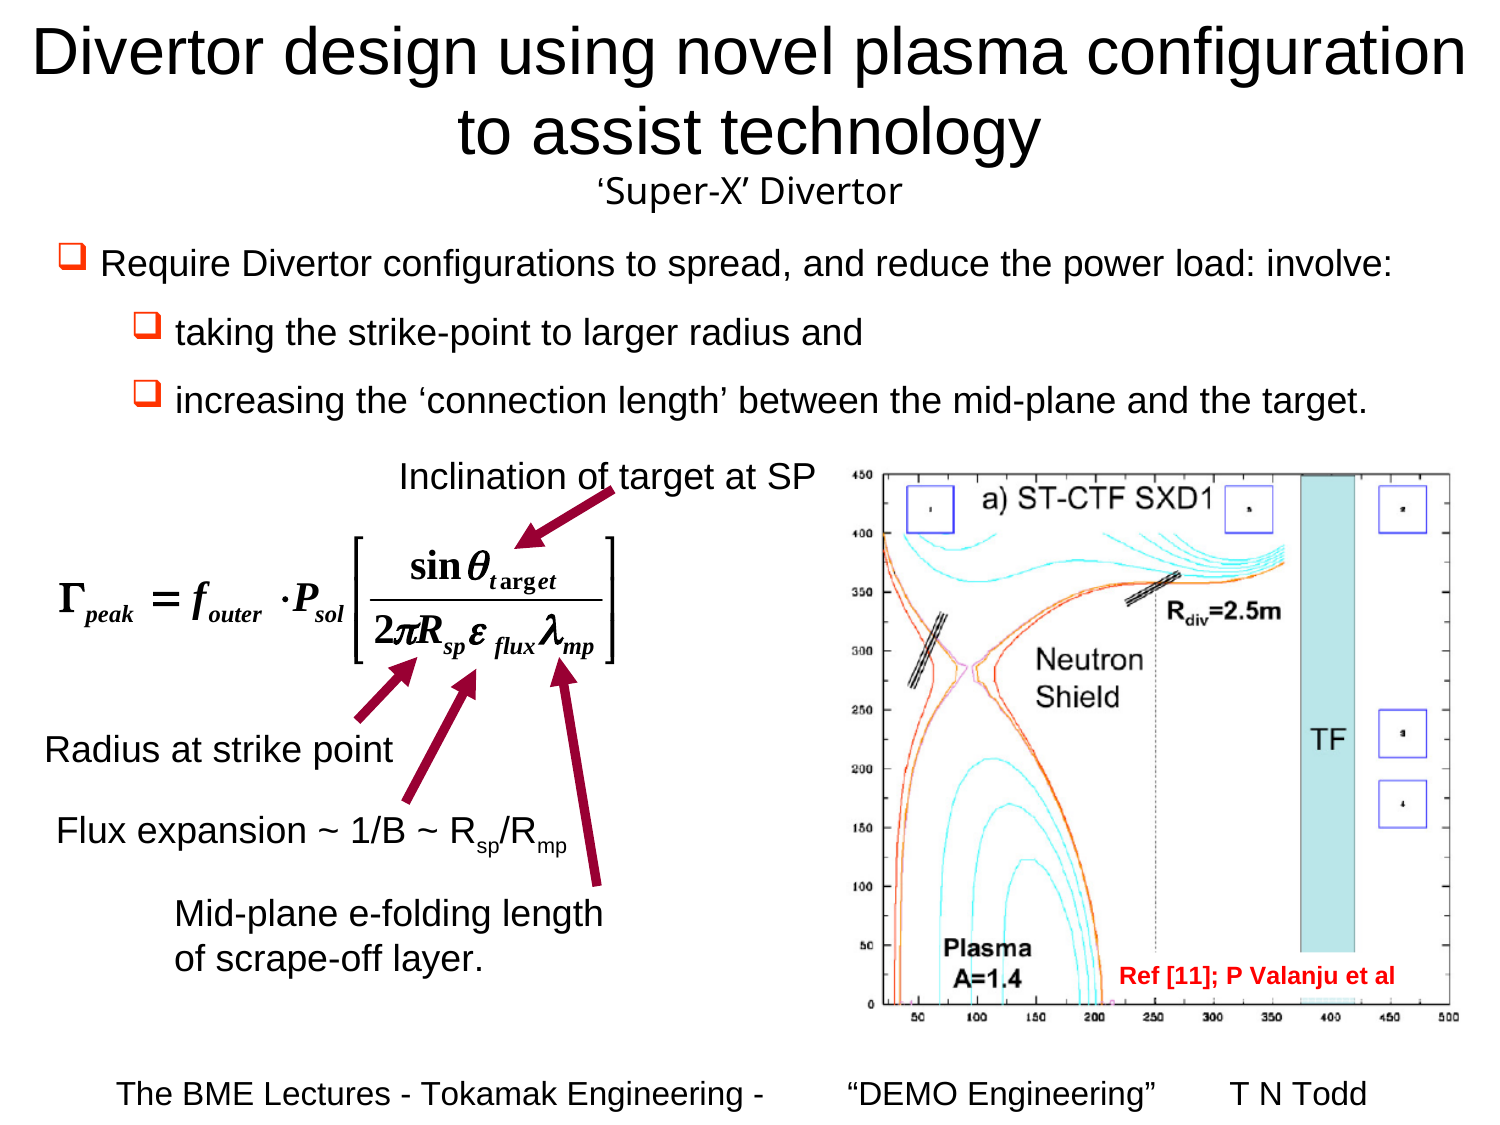

Divertor design using novel plasma configuration to assist technology
‘Super-X’ Divertor
 Require Divertor configurations to spread, and reduce the power load: involve:
 taking the strike-point to larger radius and
 increasing the ‘connection length’ between the mid-plane and the target.
Inclination of target at SP
Mid-plane e-folding length of scrape-off layer.
Ref [11]; P Valanju et al
Radius at strike point
Flux expansion ~ 1/B ~ Rsp/Rmp